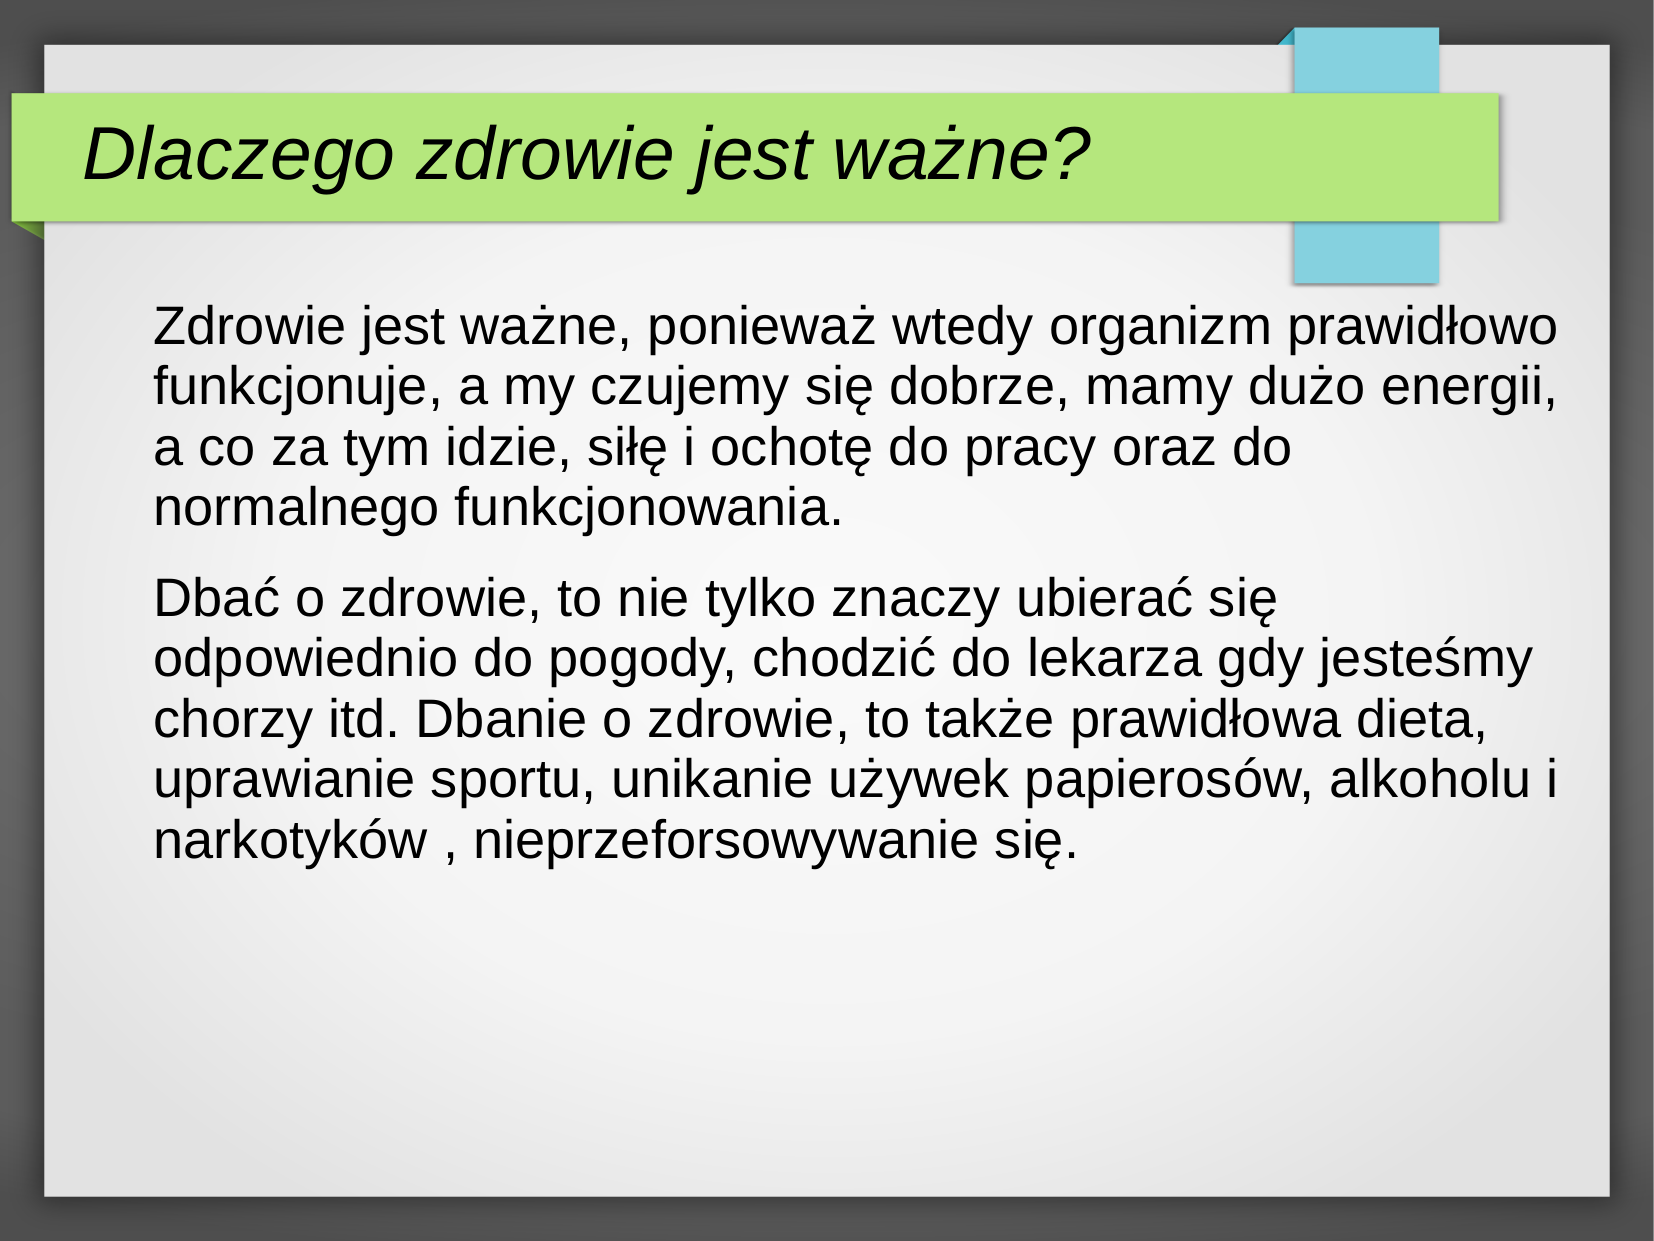

# Dlaczego zdrowie jest ważne?
Zdrowie jest ważne, ponieważ wtedy organizm prawidłowo funkcjonuje, a my czujemy się dobrze, mamy dużo energii, a co za tym idzie, siłę i ochotę do pracy oraz do normalnego funkcjonowania.
Dbać o zdrowie, to nie tylko znaczy ubierać się odpowiednio do pogody, chodzić do lekarza gdy jesteśmy chorzy itd. Dbanie o zdrowie, to także prawidłowa dieta, uprawianie sportu, unikanie używek papierosów, alkoholu i narkotyków , nieprzeforsowywanie się.